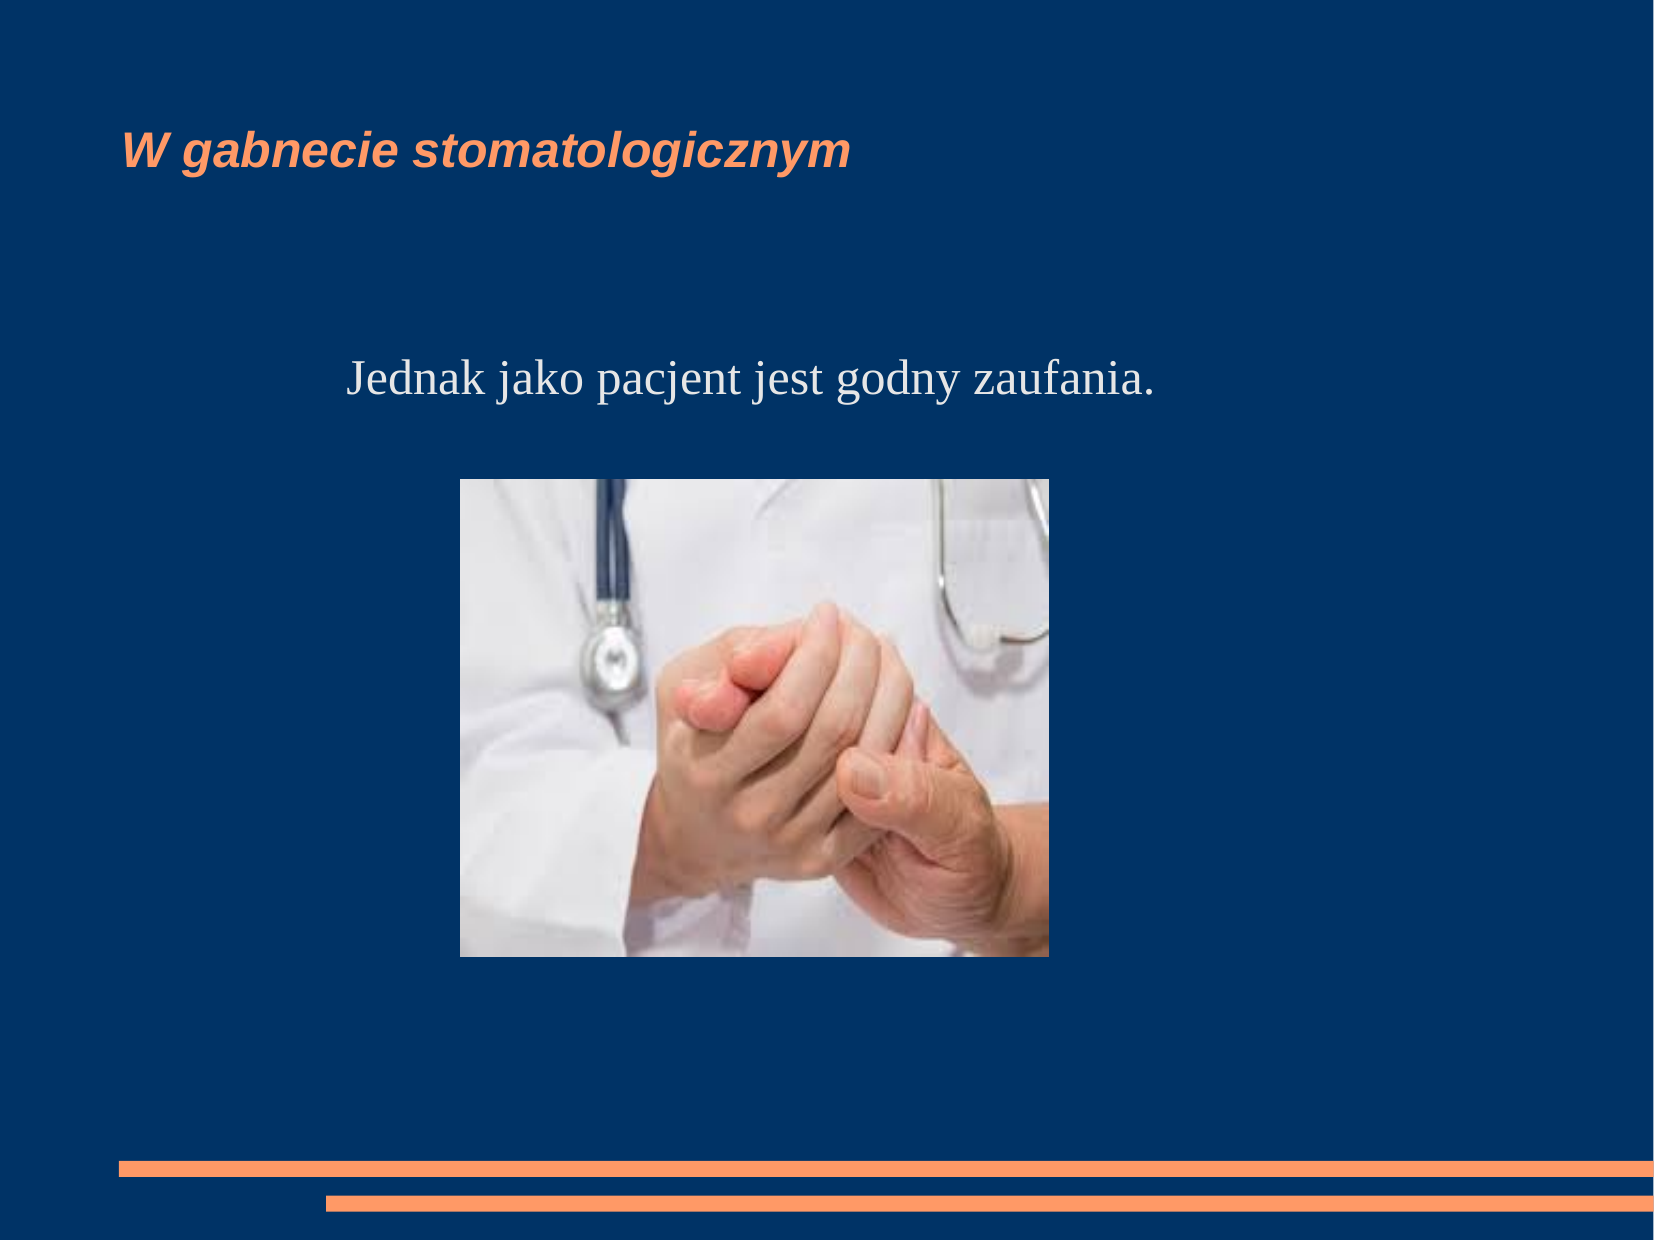

# W gabnecie stomatologicznym
 Jednak jako pacjent jest godny zaufania.